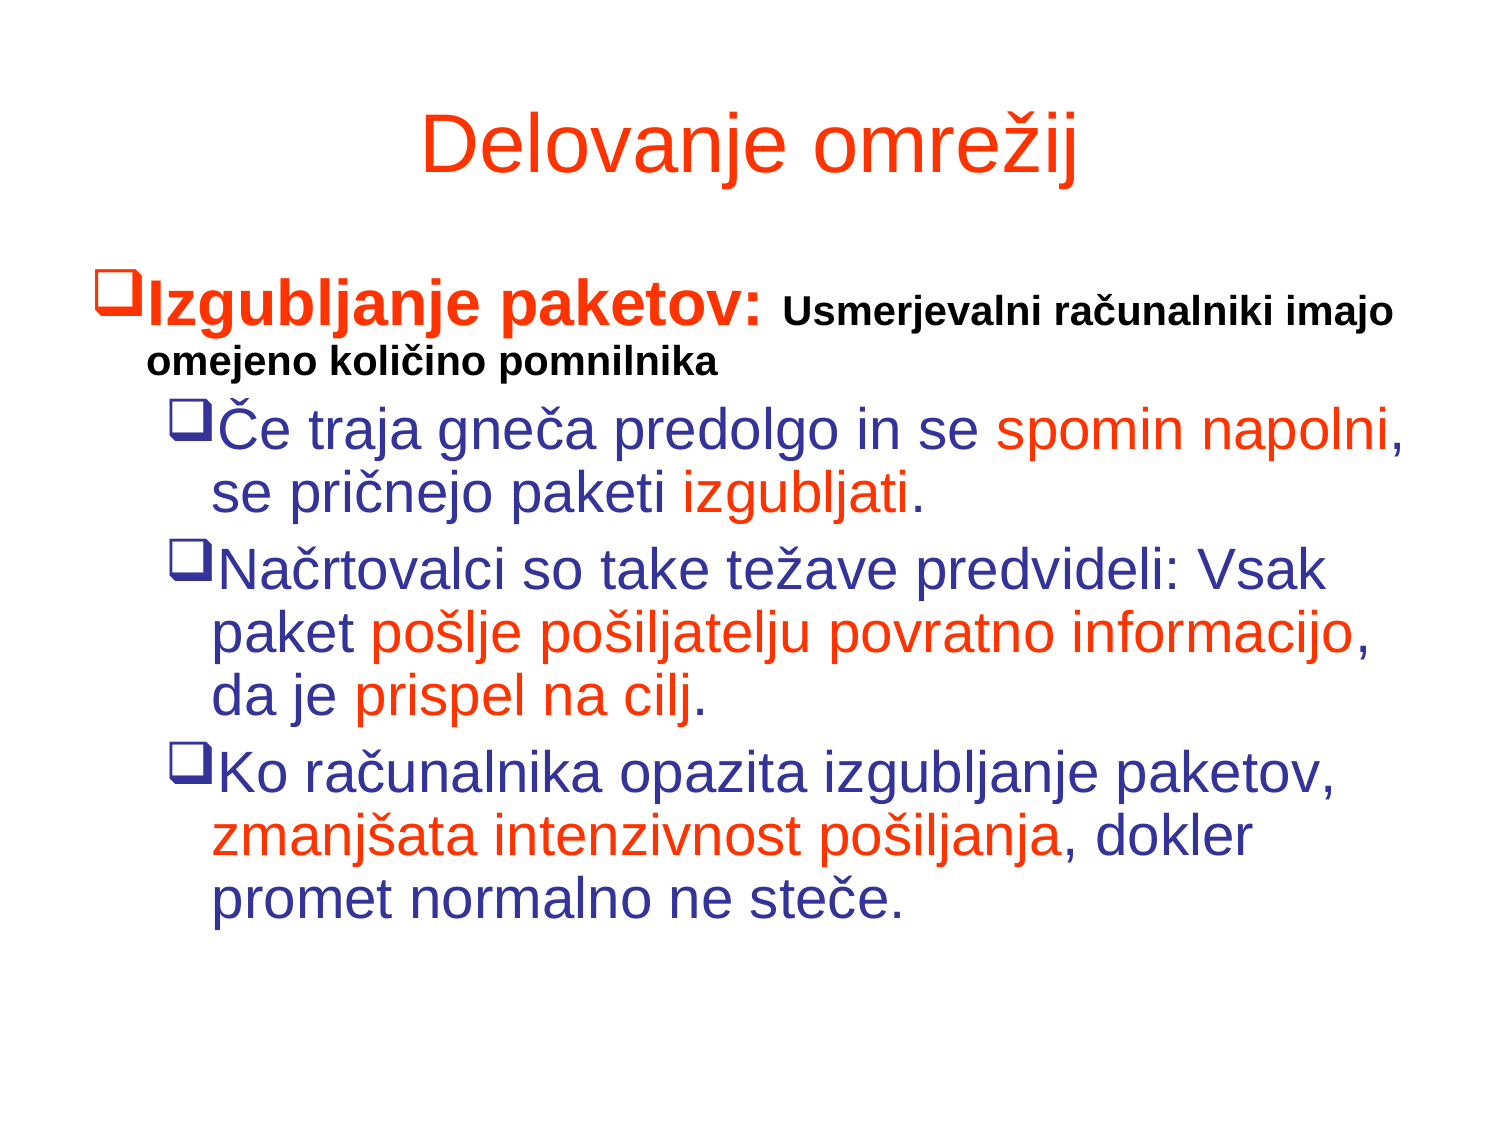

# Delovanje omrežij
Izgubljanje paketov: Usmerjevalni računalniki imajo omejeno količino pomnilnika
Če traja gneča predolgo in se spomin napolni, se pričnejo paketi izgubljati.
Načrtovalci so take težave predvideli: Vsak paket pošlje pošiljatelju povratno informacijo, da je prispel na cilj.
Ko računalnika opazita izgubljanje paketov, zmanjšata intenzivnost pošiljanja, dokler promet normalno ne steče.